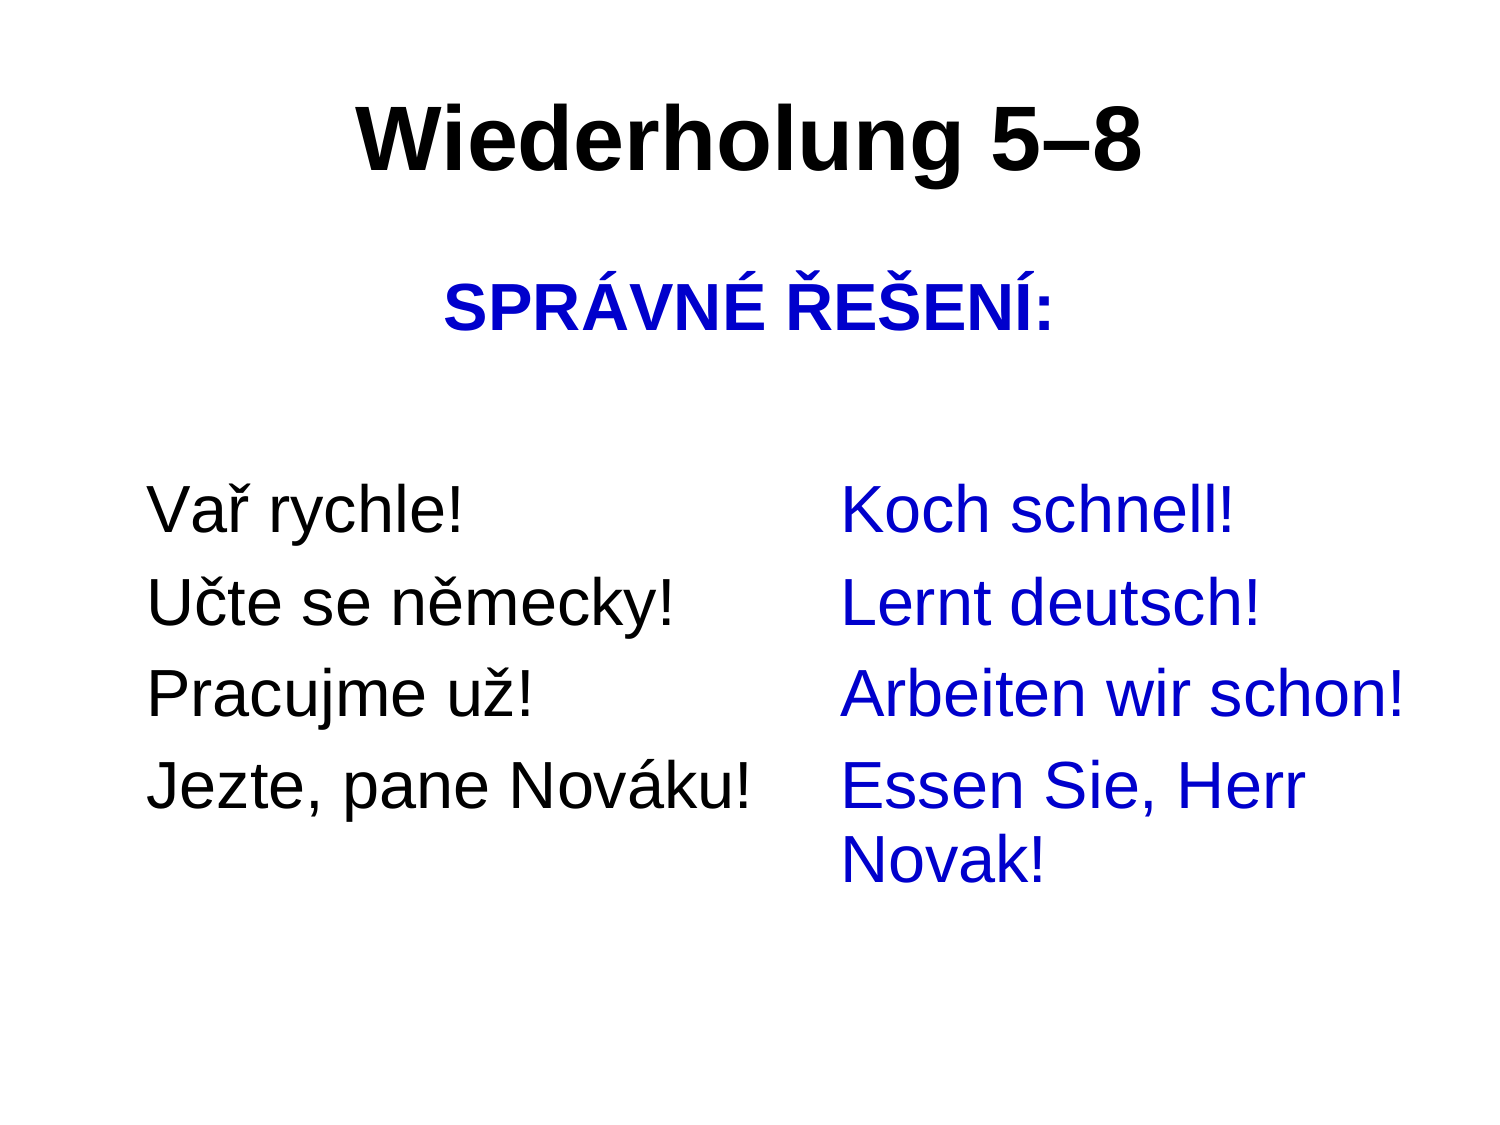

# Wiederholung 5–8
SPRÁVNÉ ŘEŠENÍ:
	Vař rychle! 			Koch schnell!
	Učte se německy!		Lernt deutsch!
	Pracujme už!			Arbeiten wir schon!
	Jezte, pane Nováku!	Essen Sie, Herr 					Novak!